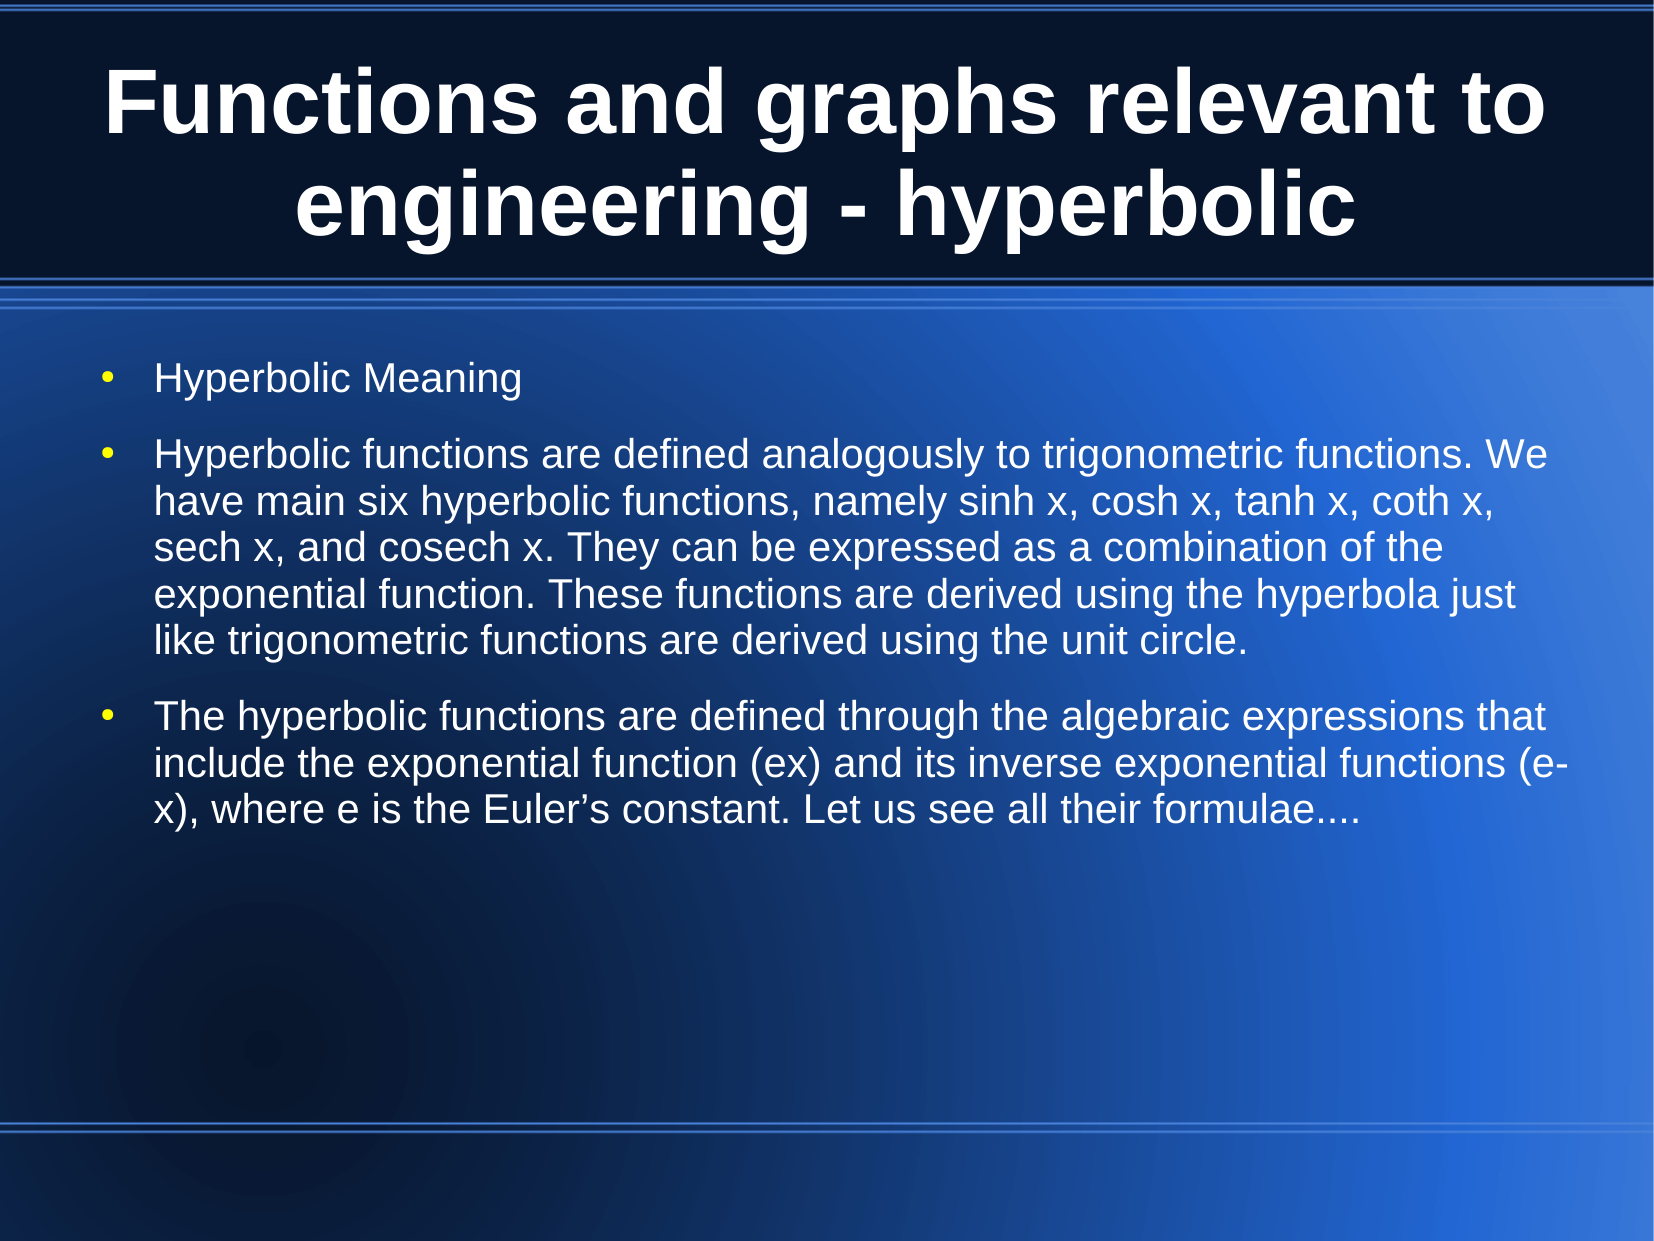

# Functions and graphs relevant to engineering - hyperbolic
Hyperbolic Meaning
Hyperbolic functions are defined analogously to trigonometric functions. We have main six hyperbolic functions, namely sinh x, cosh x, tanh x, coth x, sech x, and cosech x. They can be expressed as a combination of the exponential function. These functions are derived using the hyperbola just like trigonometric functions are derived using the unit circle.
The hyperbolic functions are defined through the algebraic expressions that include the exponential function (ex) and its inverse exponential functions (e-x), where e is the Euler’s constant. Let us see all their formulae....